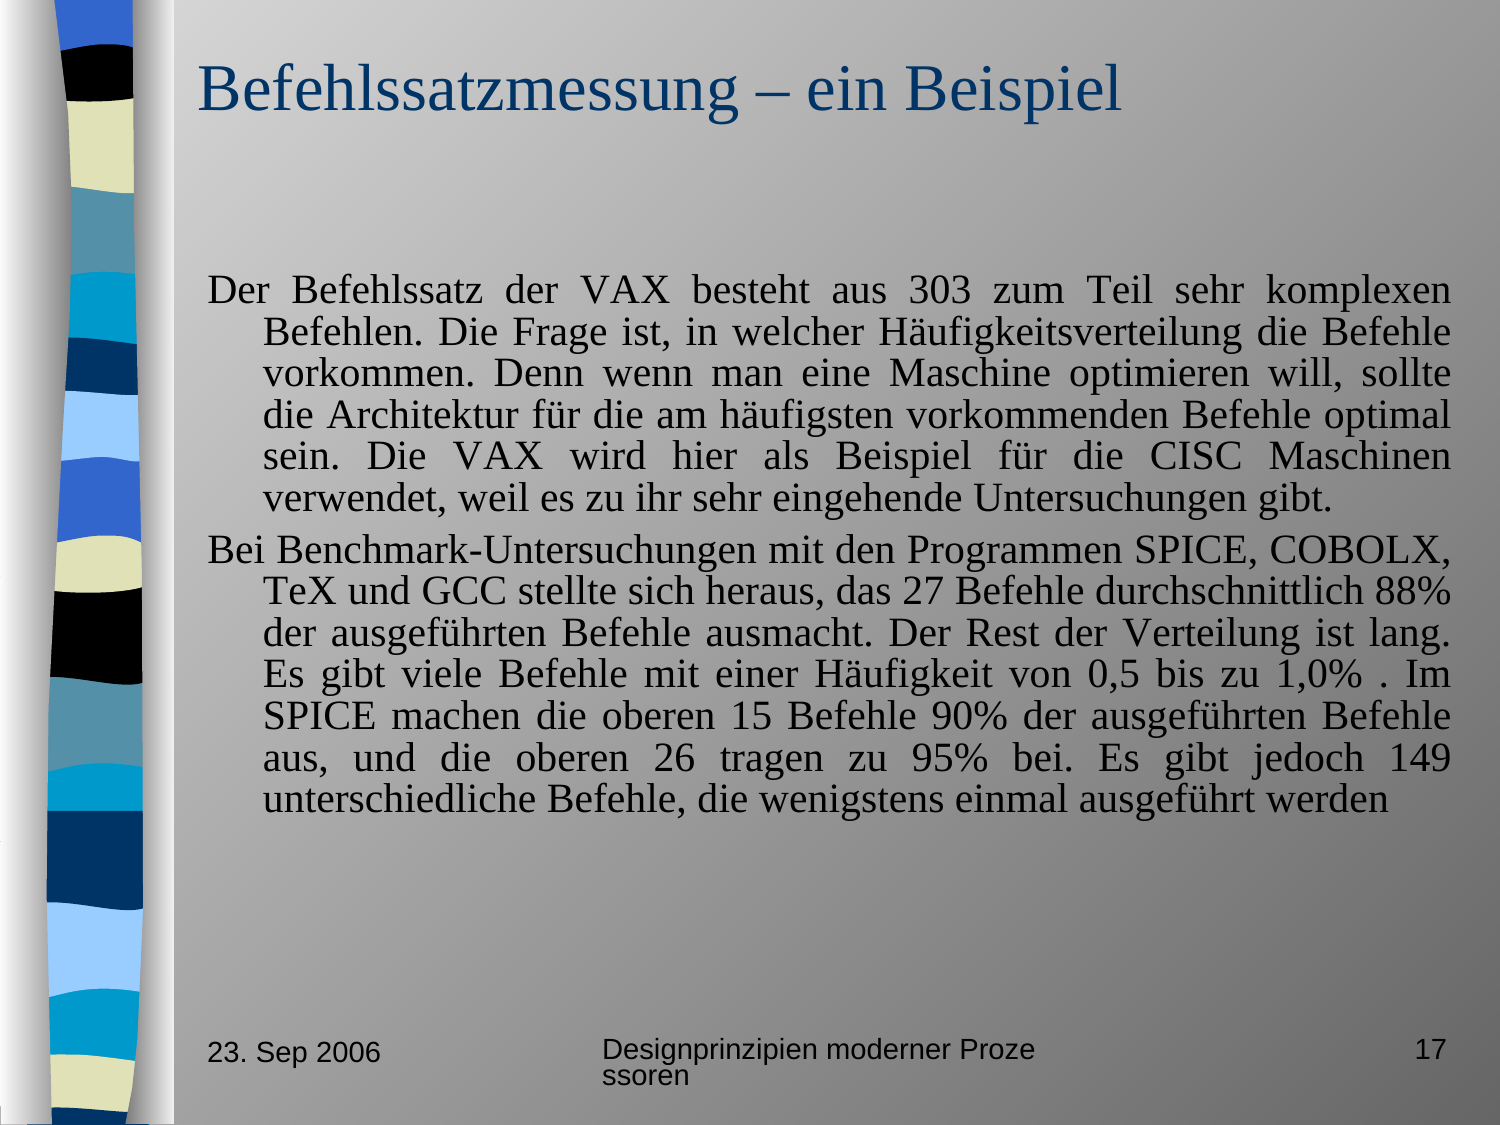

# Befehlssatzmessung – ein Beispiel
Der Befehlssatz der VAX besteht aus 303 zum Teil sehr komplexen Befehlen. Die Frage ist, in welcher Häufigkeitsverteilung die Befehle vorkommen. Denn wenn man eine Maschine optimieren will, sollte die Architektur für die am häufigsten vorkommenden Befehle optimal sein. Die VAX wird hier als Beispiel für die CISC Maschinen verwendet, weil es zu ihr sehr eingehende Untersuchungen gibt.
Bei Benchmark-Untersuchungen mit den Programmen SPICE, COBOLX, TeX und GCC stellte sich heraus, das 27 Befehle durchschnittlich 88% der ausgeführten Befehle ausmacht. Der Rest der Verteilung ist lang. Es gibt viele Befehle mit einer Häufigkeit von 0,5 bis zu 1,0% . Im SPICE machen die oberen 15 Befehle 90% der ausgeführten Befehle aus, und die oberen 26 tragen zu 95% bei. Es gibt jedoch 149 unterschiedliche Befehle, die wenigstens einmal ausgeführt werden
Designprinzipien moderner Prozessoren
17